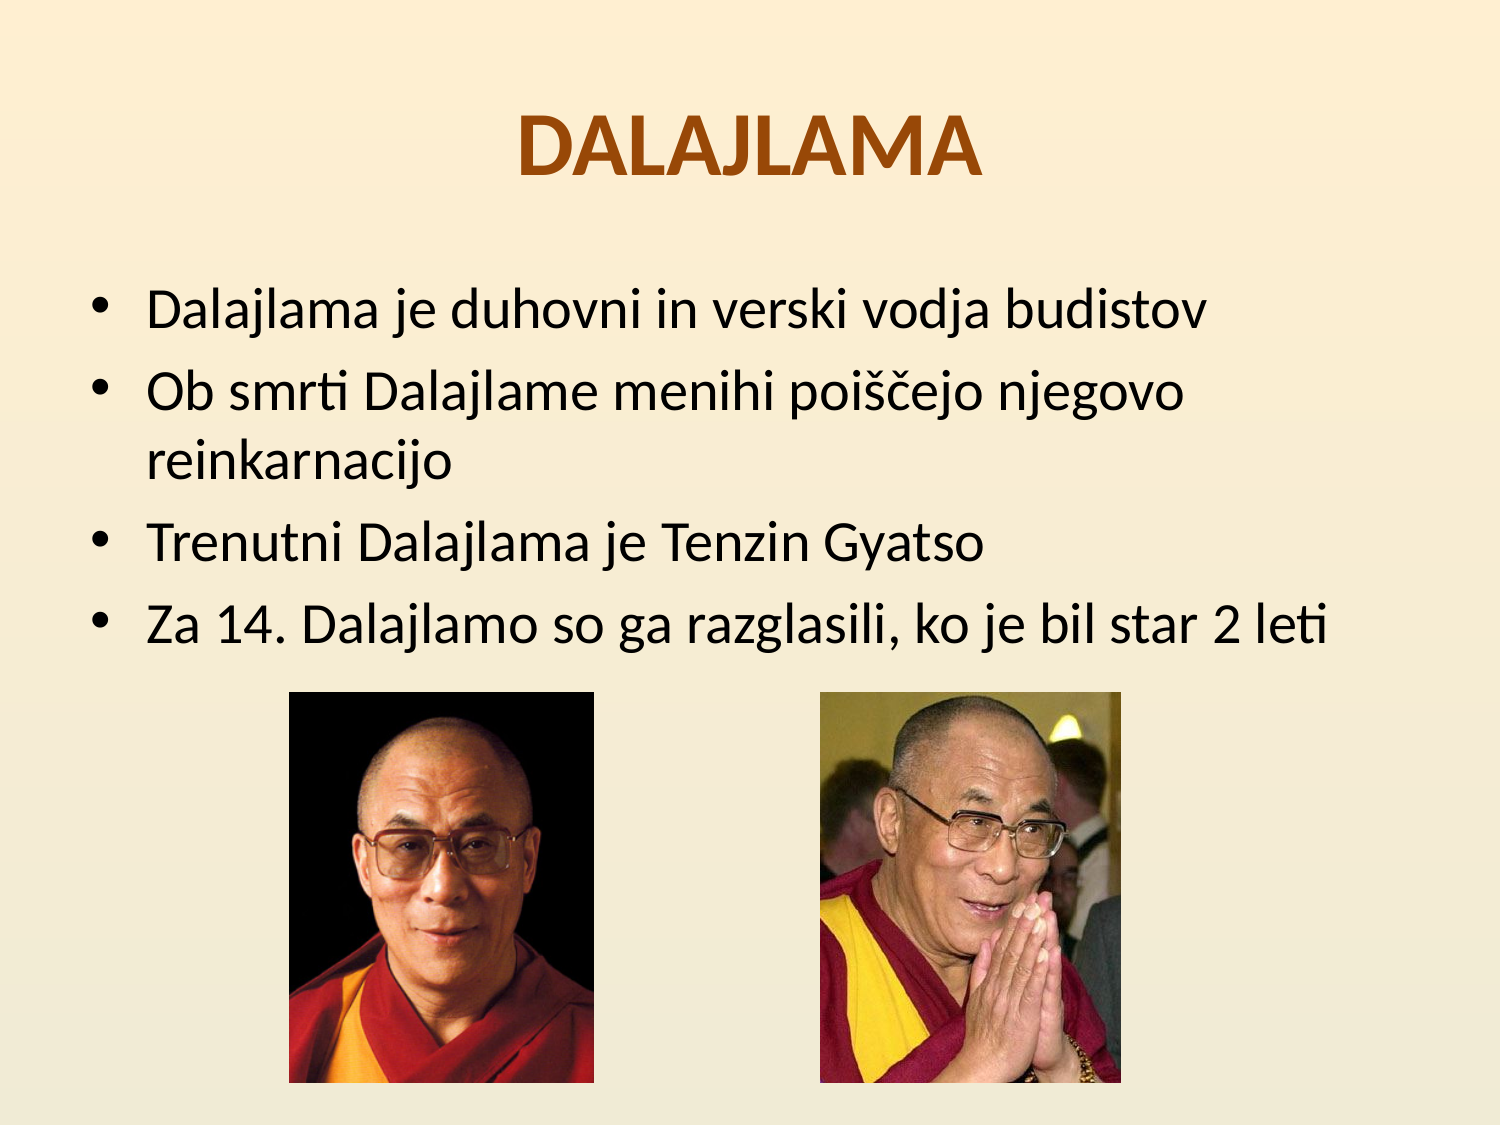

# DALAJLAMA
Dalajlama je duhovni in verski vodja budistov
Ob smrti Dalajlame menihi poiščejo njegovo reinkarnacijo
Trenutni Dalajlama je Tenzin Gyatso
Za 14. Dalajlamo so ga razglasili, ko je bil star 2 leti